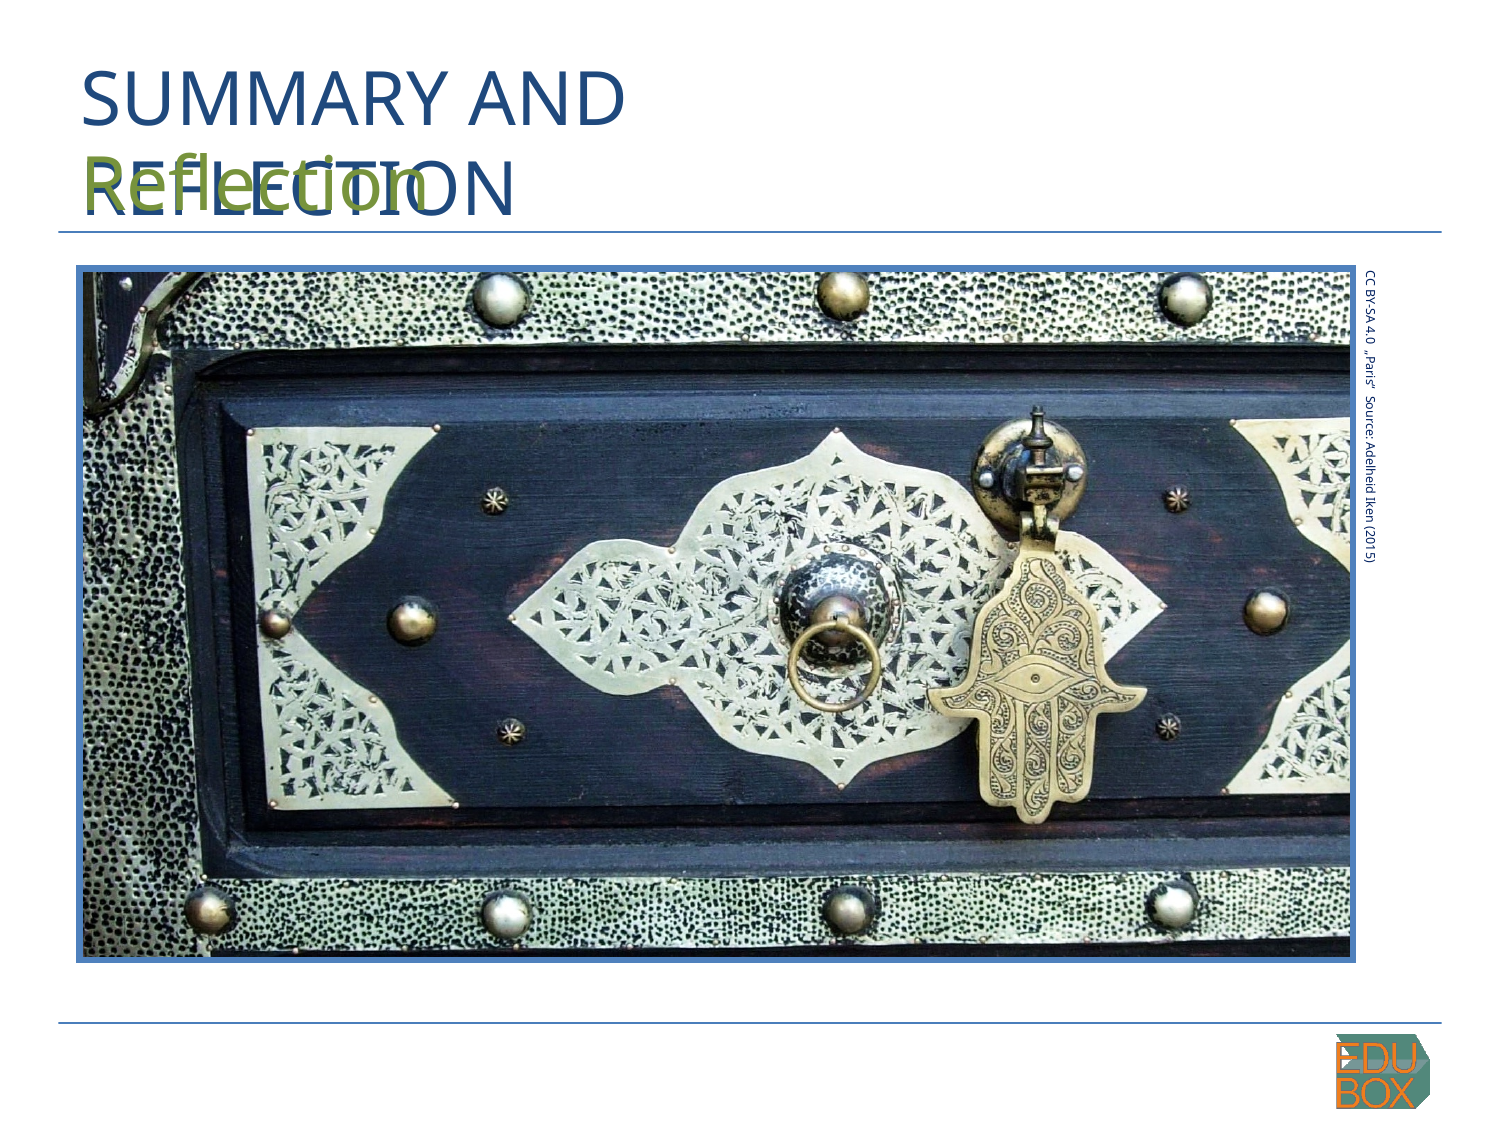

# SUMMARY AND REFLECTION
Reflection
CC BY-SA 4.0 „Paris“ Source: Adelheid Iken (2015)